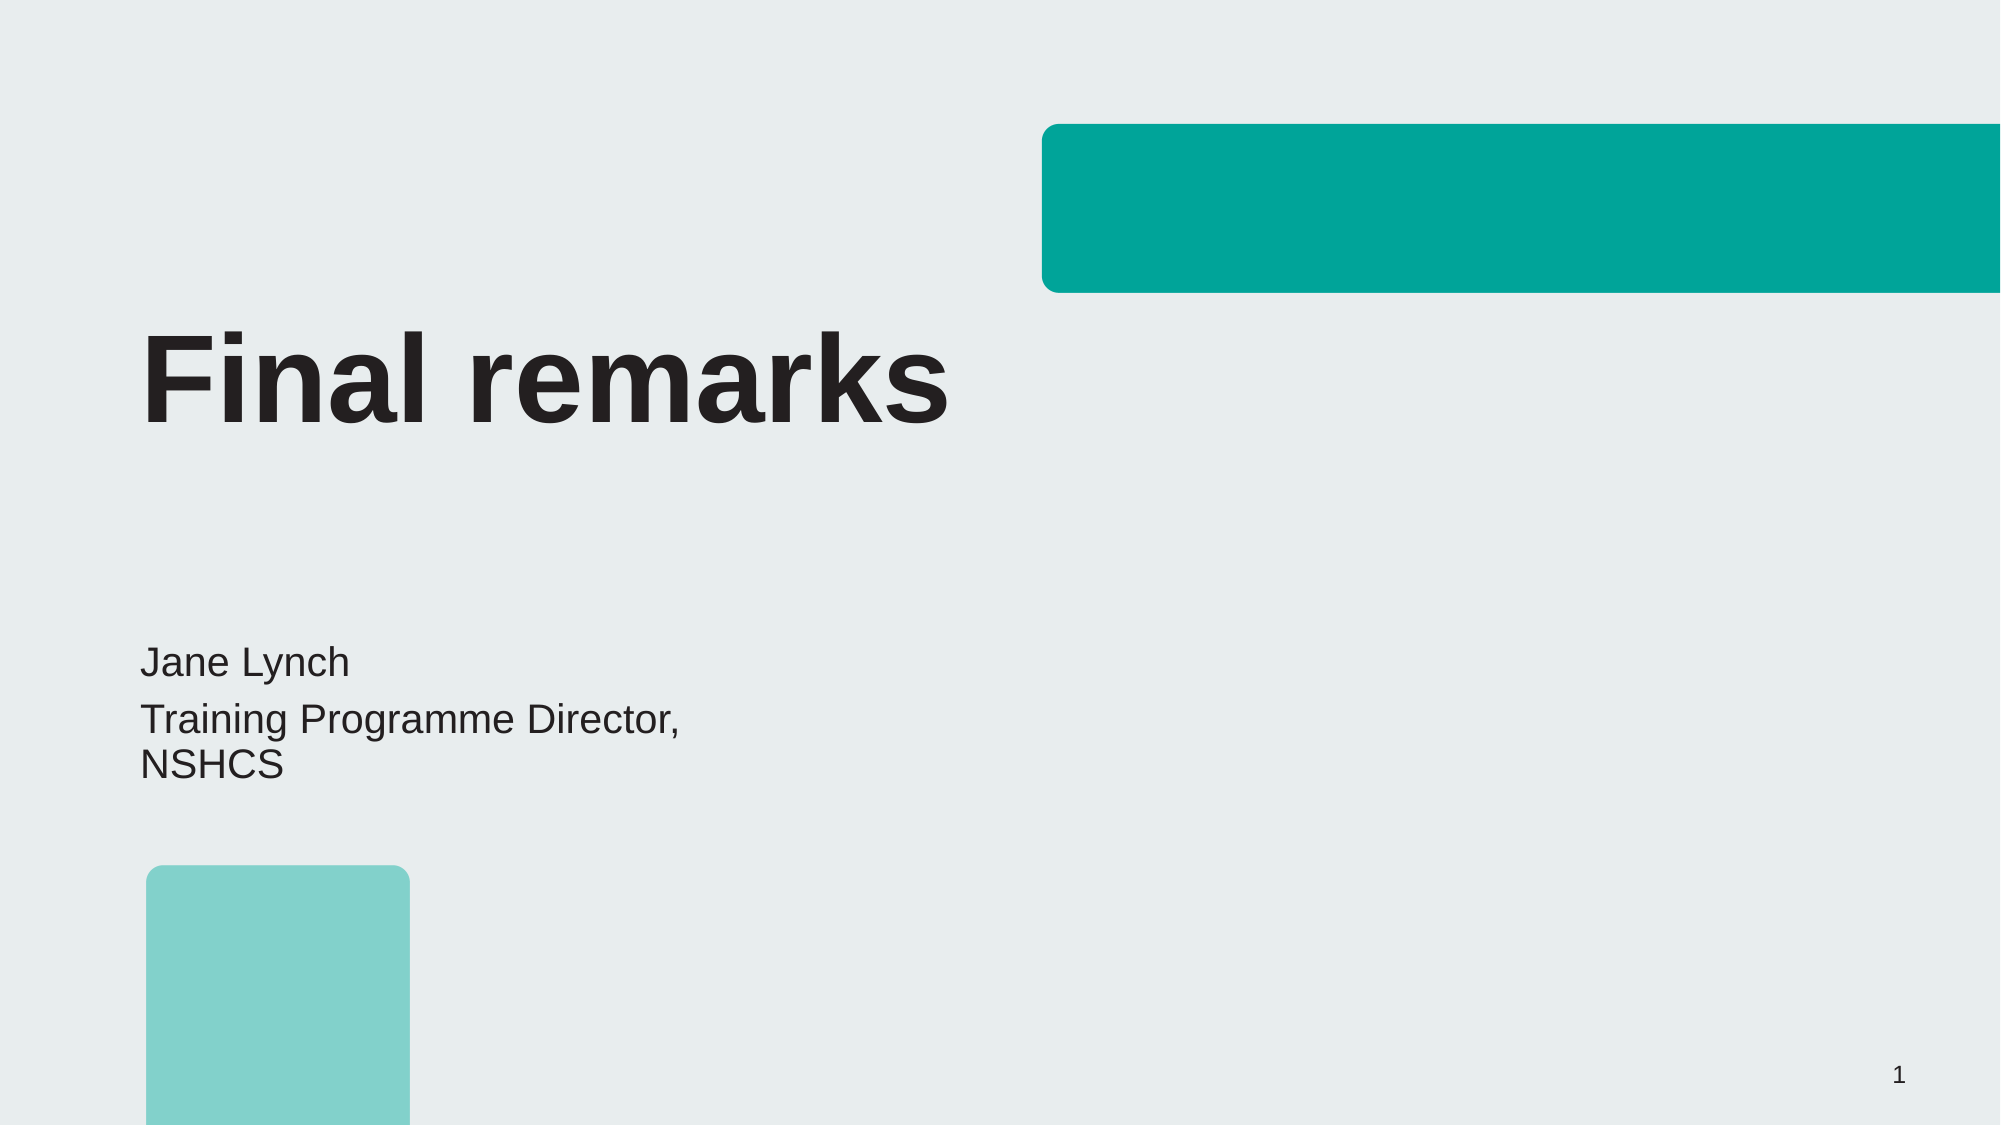

Final remarks
# Jane Lynch
Training Programme Director, NSHCS